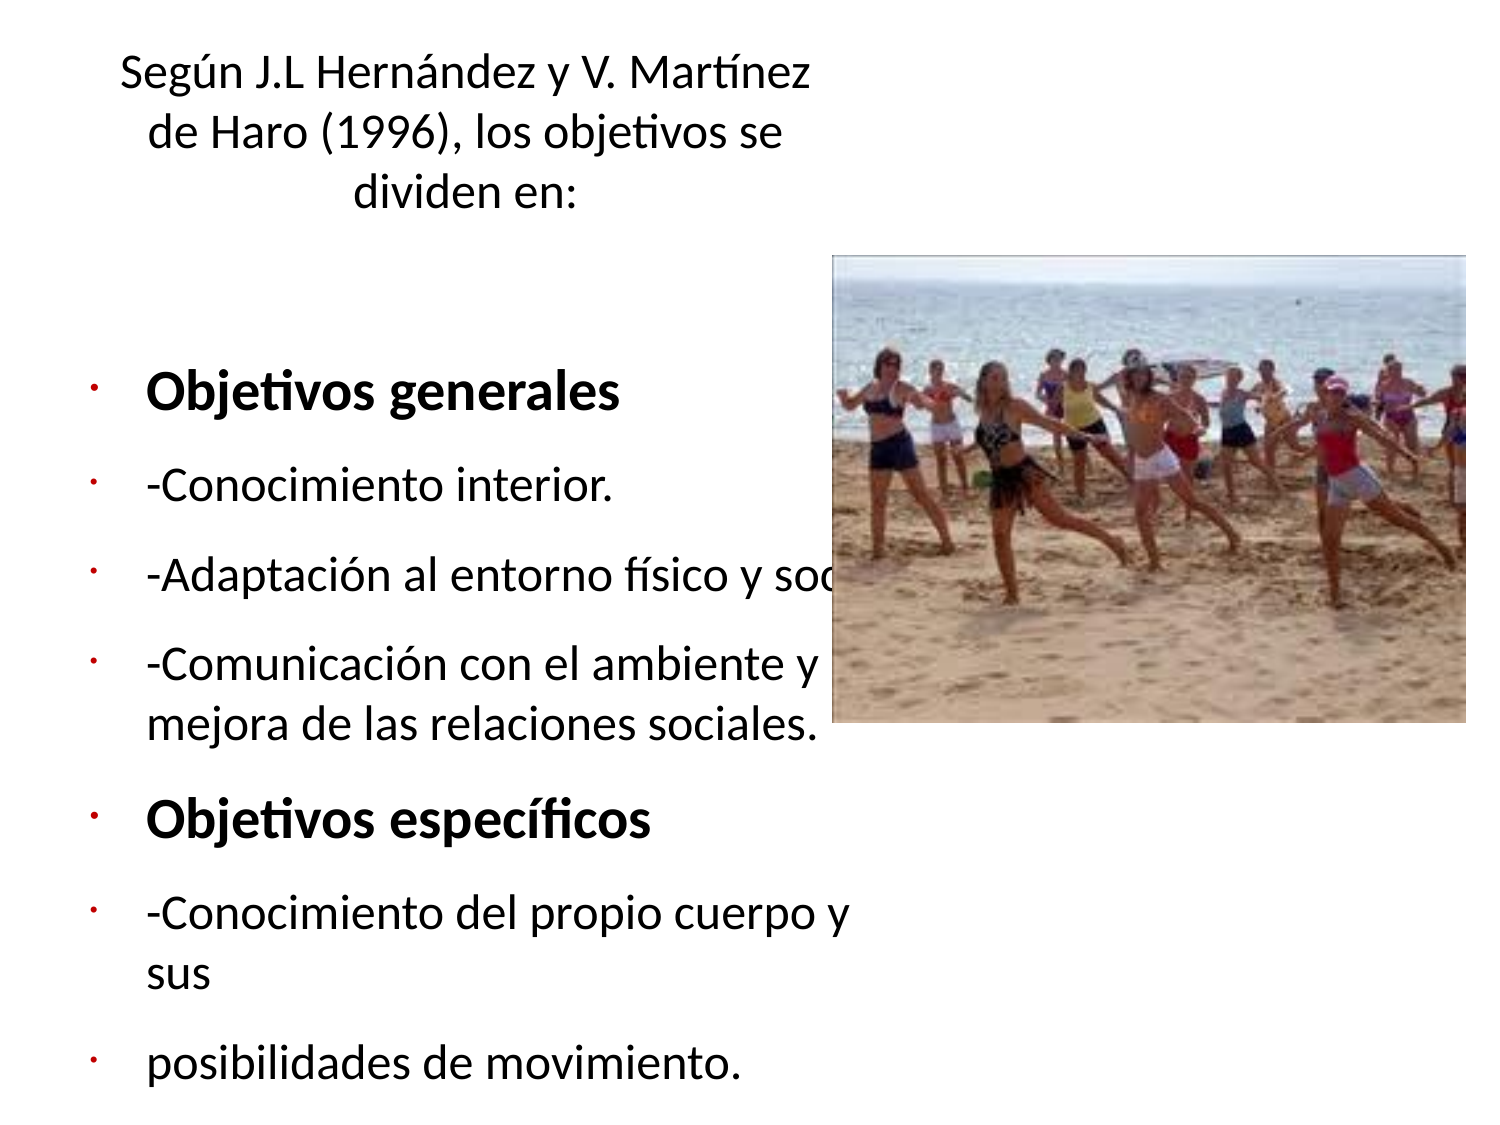

# Según J.L Hernández y V. Martínez de Haro (1996), los objetivos se dividen en:
Objetivos generales
-Conocimiento interior.
-Adaptación al entorno físico y social
-Comunicación con el ambiente y mejora de las relaciones sociales.
Objetivos específicos
-Conocimiento del propio cuerpo y sus
posibilidades de movimiento.
-Mejoramiento de la salud.
-Educación para el ocio.